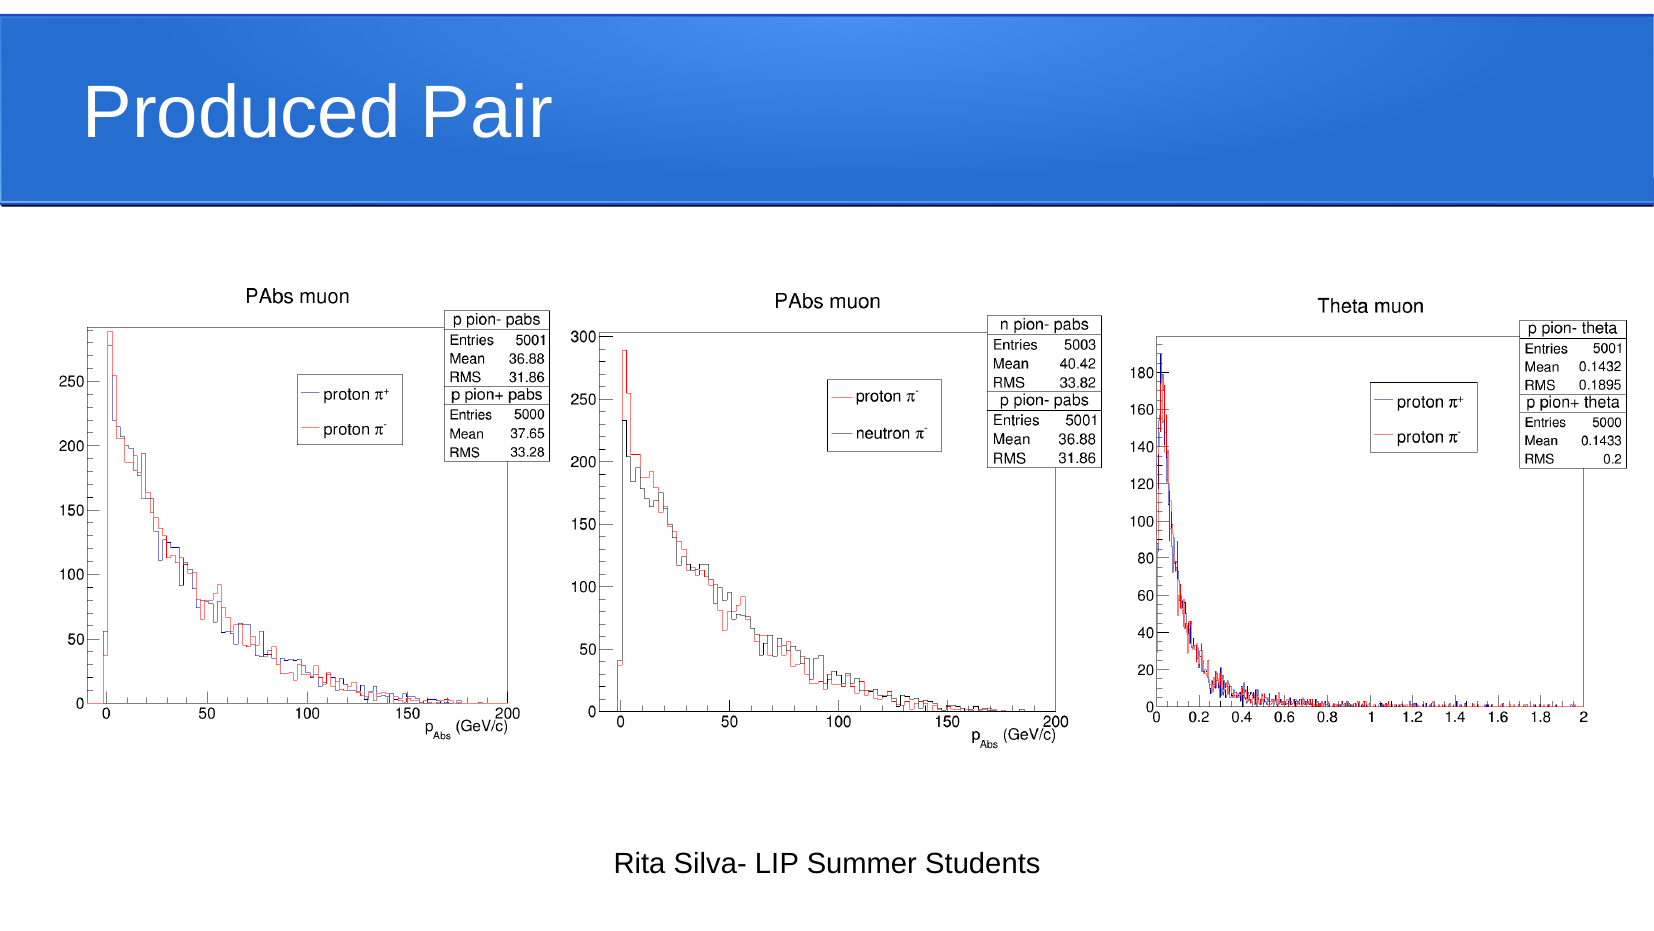

# Produced Pair
Rita Silva- LIP Summer Students